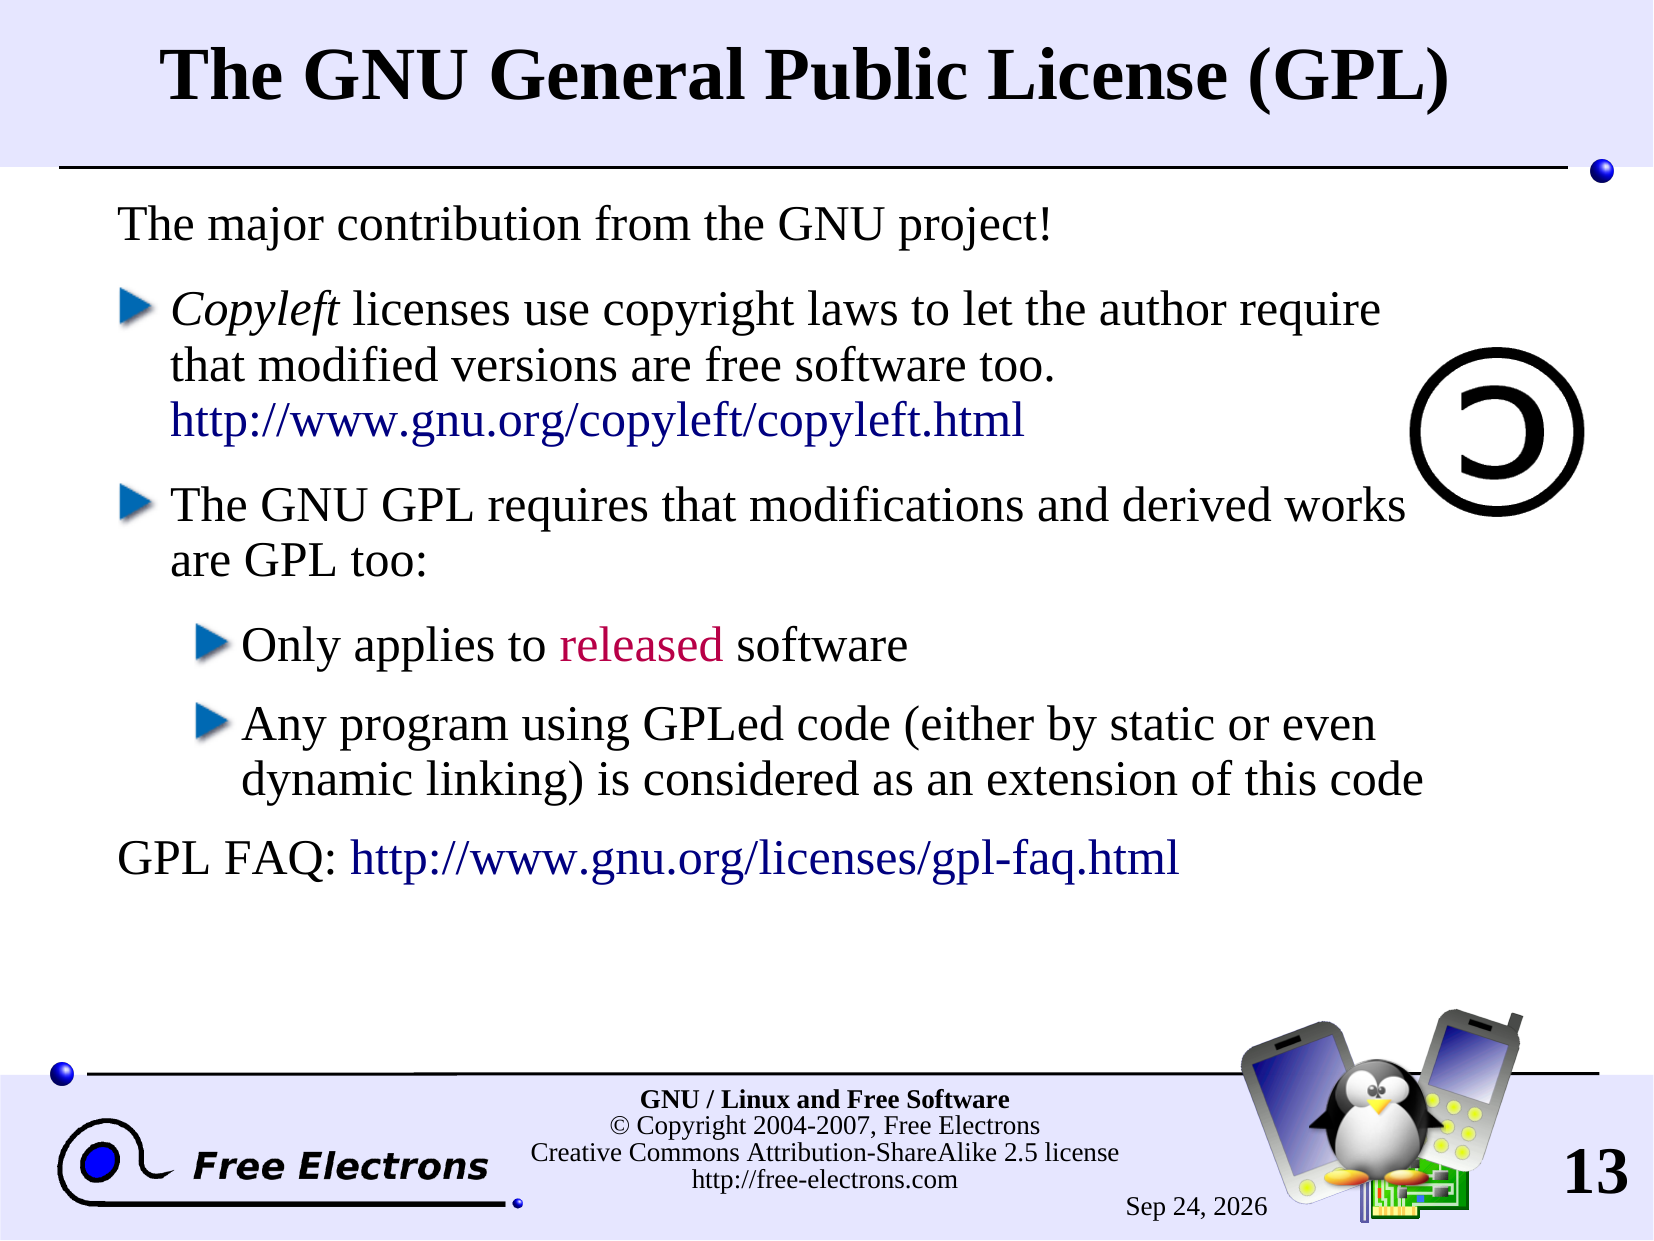

# The GNU General Public License (GPL)
The major contribution from the GNU project!
Copyleft licenses use copyright laws to let the author require that modified versions are free software too.
http://www.gnu.org/copyleft/copyleft.html
The GNU GPL requires that modifications and derived works are GPL too:
Only applies to released software
Any program using GPLed code (either by static or even dynamic linking) is considered as an extension of this code
GPL FAQ: http://www.gnu.org/licenses/gpl-faq.html